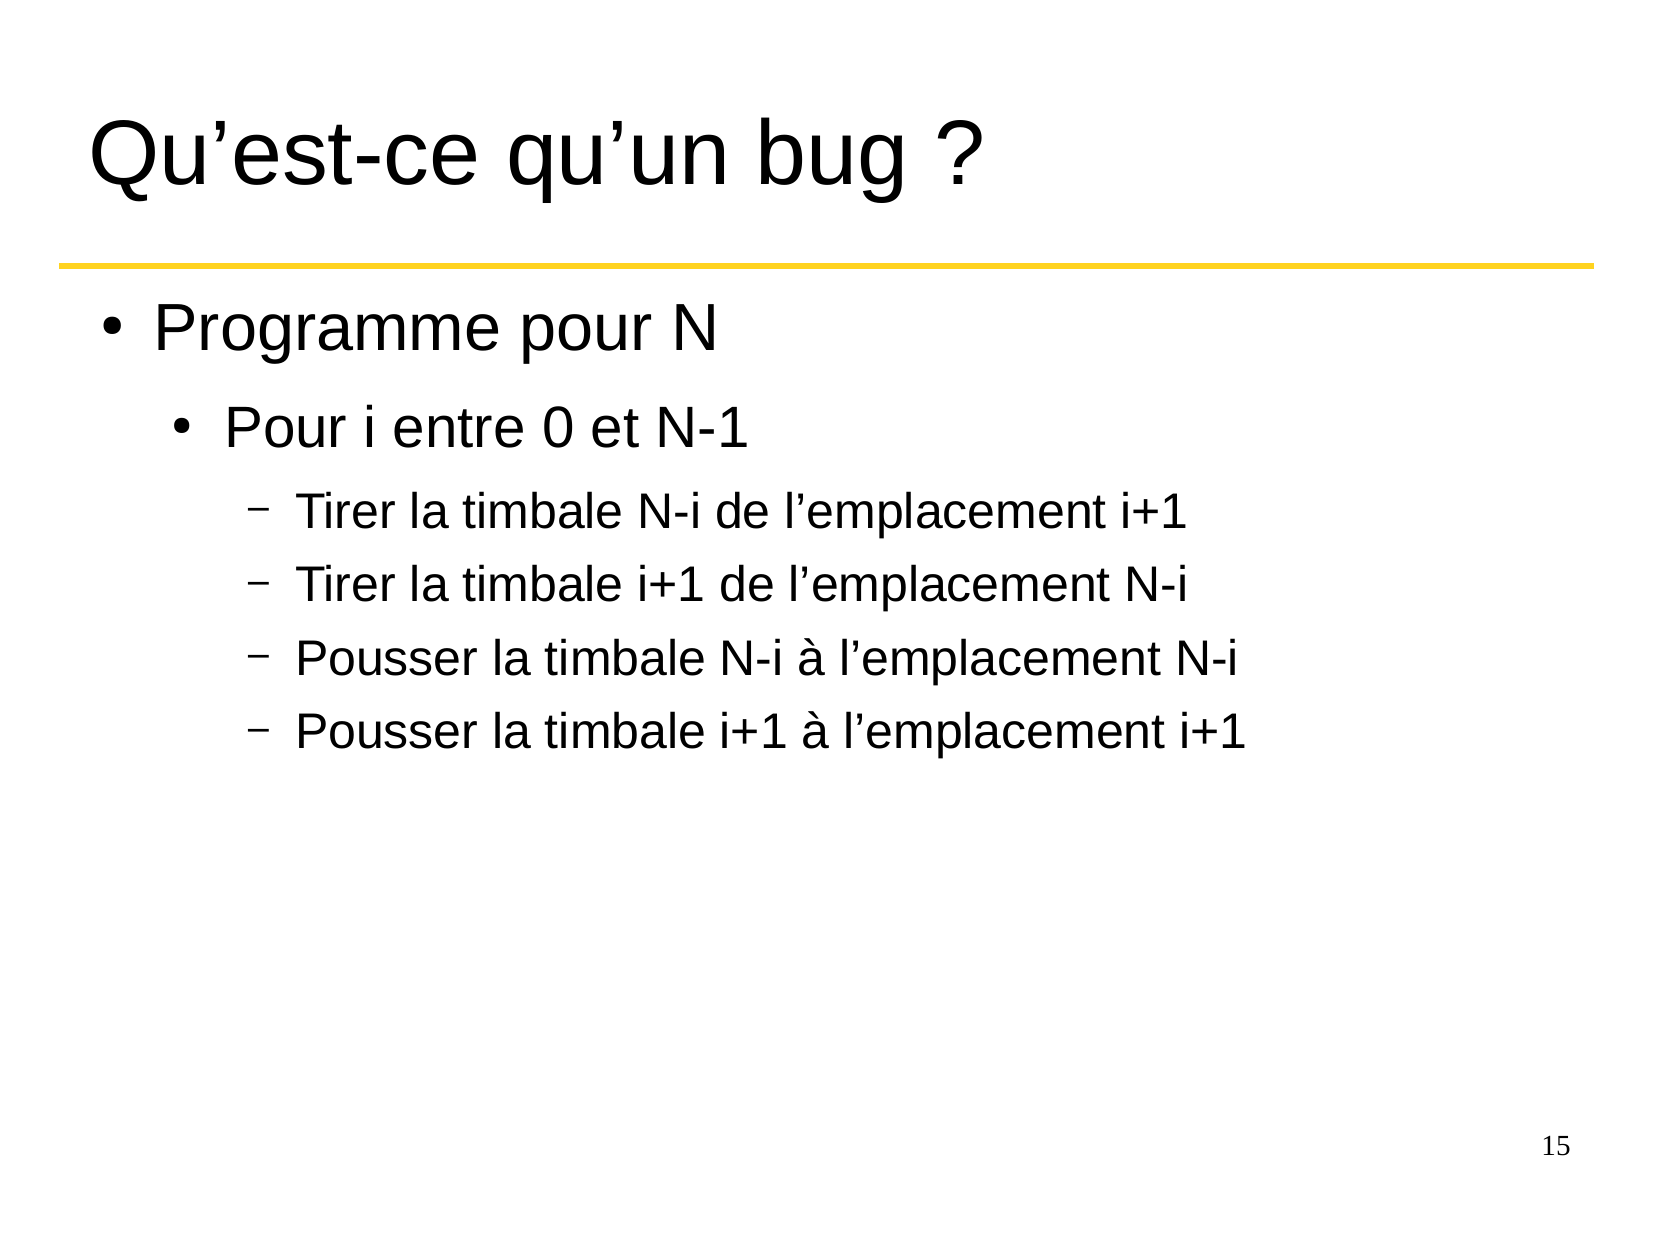

# Qu’est-ce qu’un bug ?
Programme pour N
Pour i entre 0 et N-1
Tirer la timbale N-i de l’emplacement i+1
Tirer la timbale i+1 de l’emplacement N-i
Pousser la timbale N-i à l’emplacement N-i
Pousser la timbale i+1 à l’emplacement i+1
15